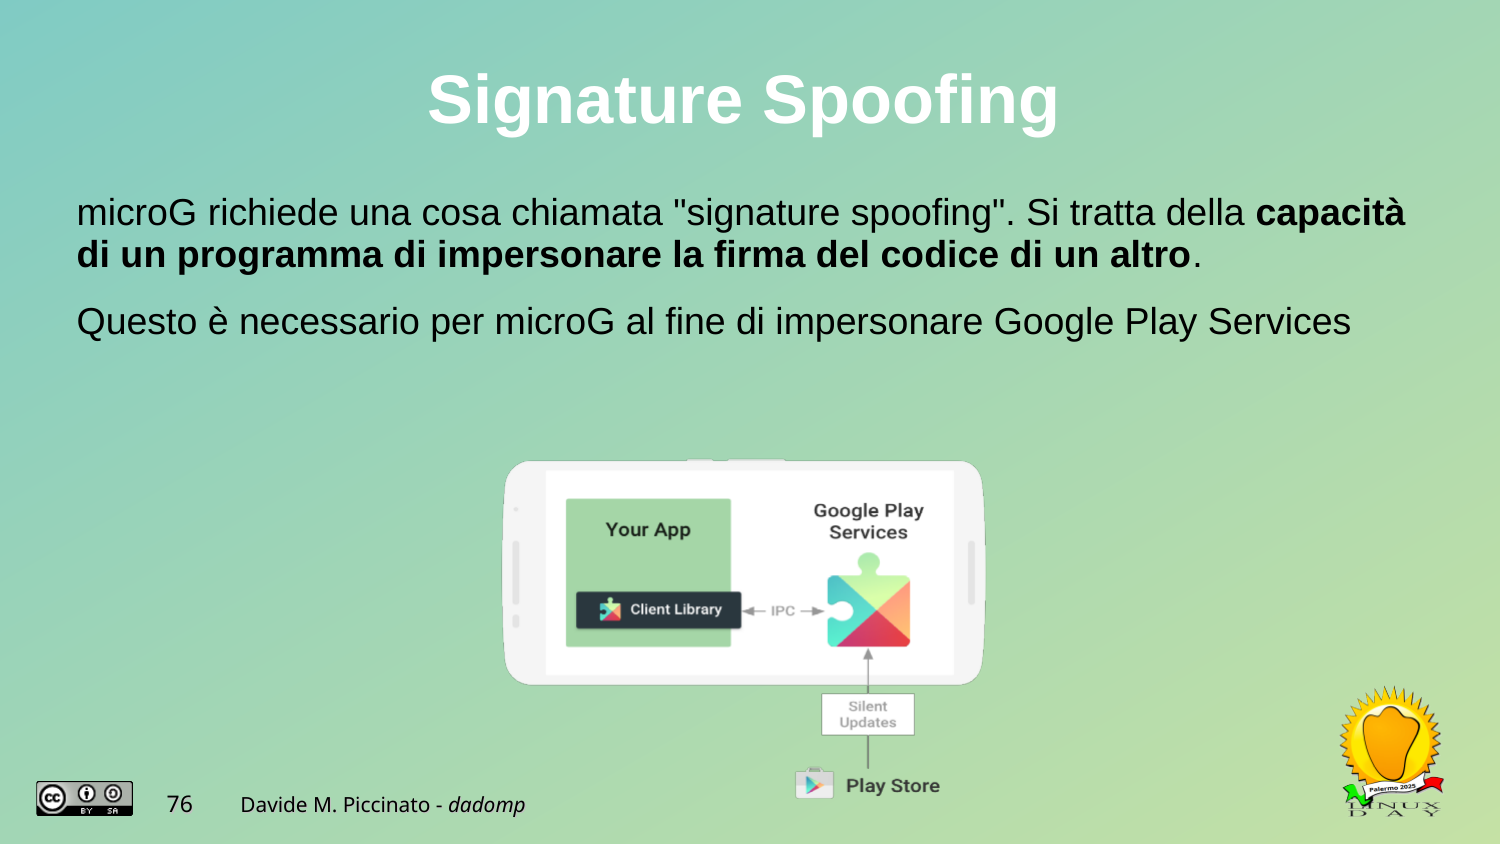

# Signature Spoofing
microG richiede una cosa chiamata "signature spoofing". Si tratta della capacità di un programma di impersonare la firma del codice di un altro.
Questo è necessario per microG al fine di impersonare Google Play Services